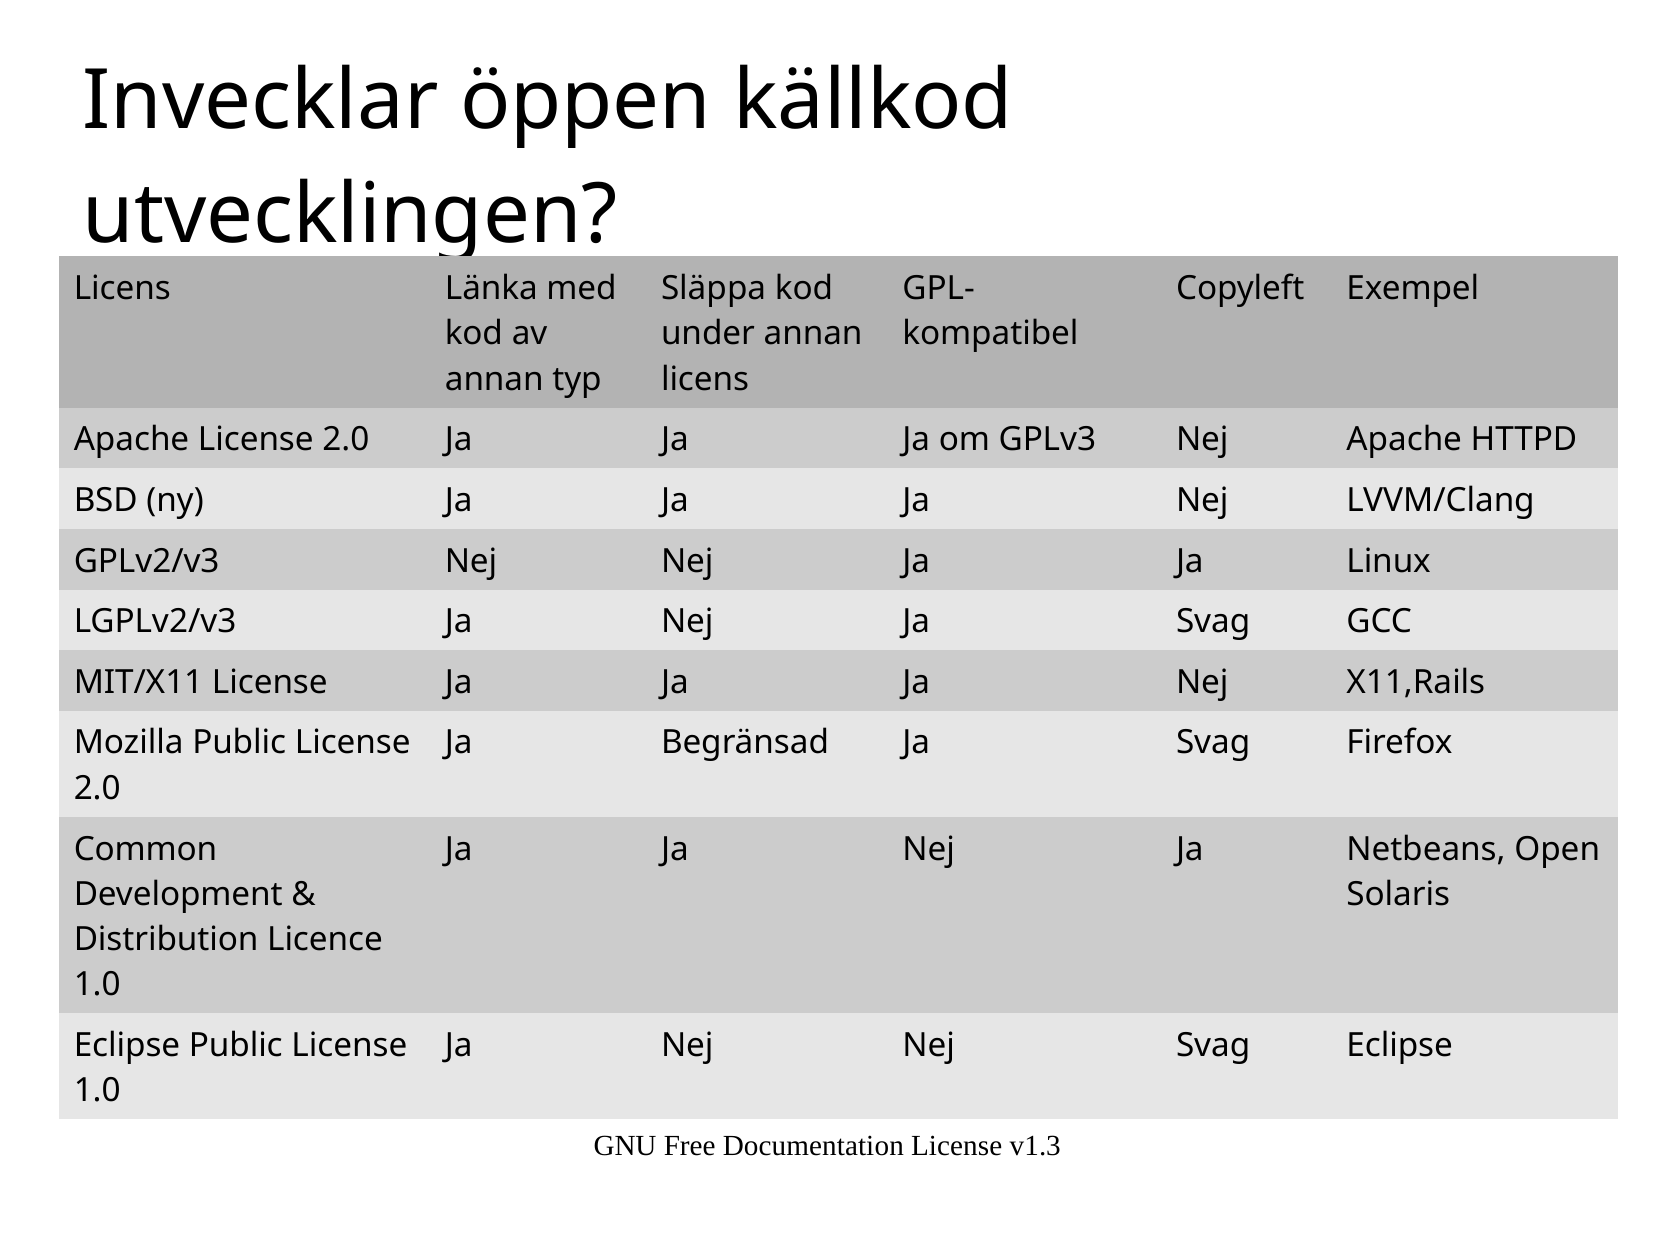

# Invecklar öppen källkod utvecklingen?
| Licens | Länka med kod av annan typ | Släppa kod under annan licens | GPL-kompatibel | Copyleft | Exempel |
| --- | --- | --- | --- | --- | --- |
| Apache License 2.0 | Ja | Ja | Ja om GPLv3 | Nej | Apache HTTPD |
| BSD (ny) | Ja | Ja | Ja | Nej | LVVM/Clang |
| GPLv2/v3 | Nej | Nej | Ja | Ja | Linux |
| LGPLv2/v3 | Ja | Nej | Ja | Svag | GCC |
| MIT/X11 License | Ja | Ja | Ja | Nej | X11,Rails |
| Mozilla Public License 2.0 | Ja | Begränsad | Ja | Svag | Firefox |
| Common Development & Distribution Licence 1.0 | Ja | Ja | Nej | Ja | Netbeans, Open Solaris |
| Eclipse Public License 1.0 | Ja | Nej | Nej | Svag | Eclipse |
GNU Free Documentation License v1.3